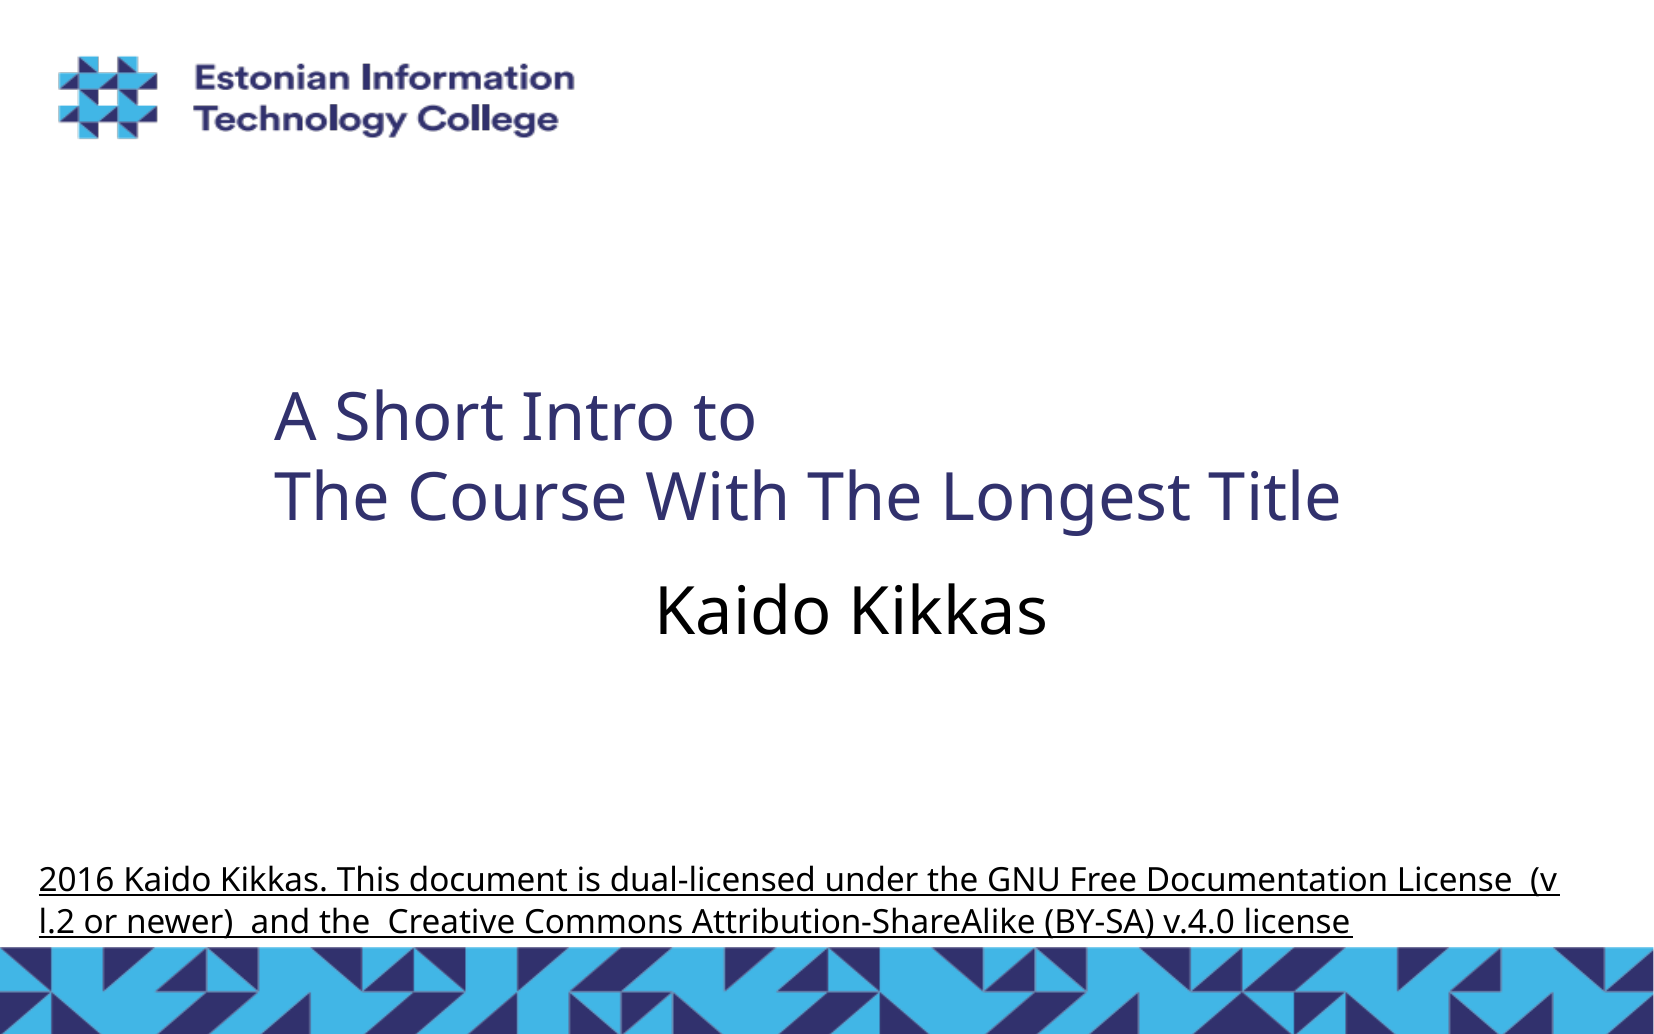

# A Short Intro to The Course With The Longest Title
Kaido Kikkas
2016 Kaido Kikkas. This document is dual-licensed under the GNU Free Documentation License (v l.2 or newer) and the Creative Commons Attribution-ShareAlike (BY-SA) v.4.0 license